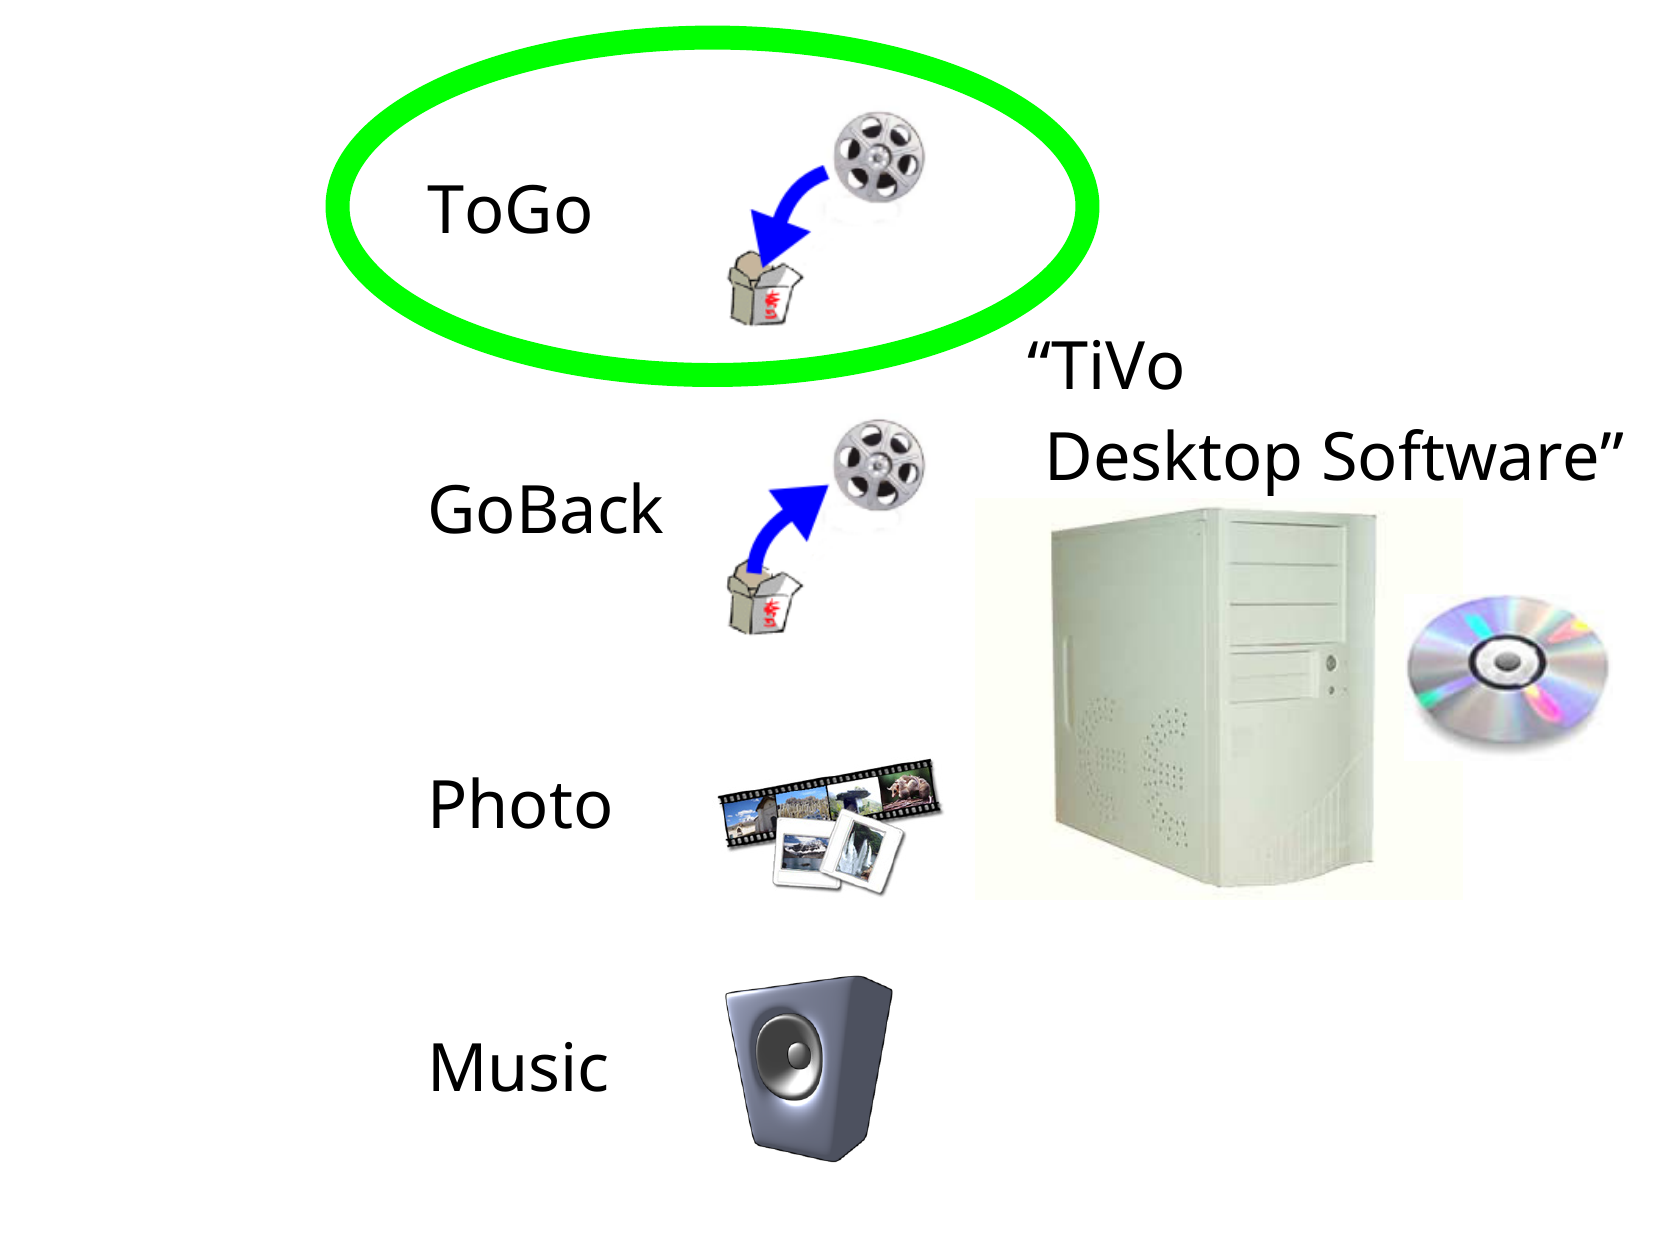

ToGo
“TiVo
 Desktop Software”
GoBack
Photo
Music